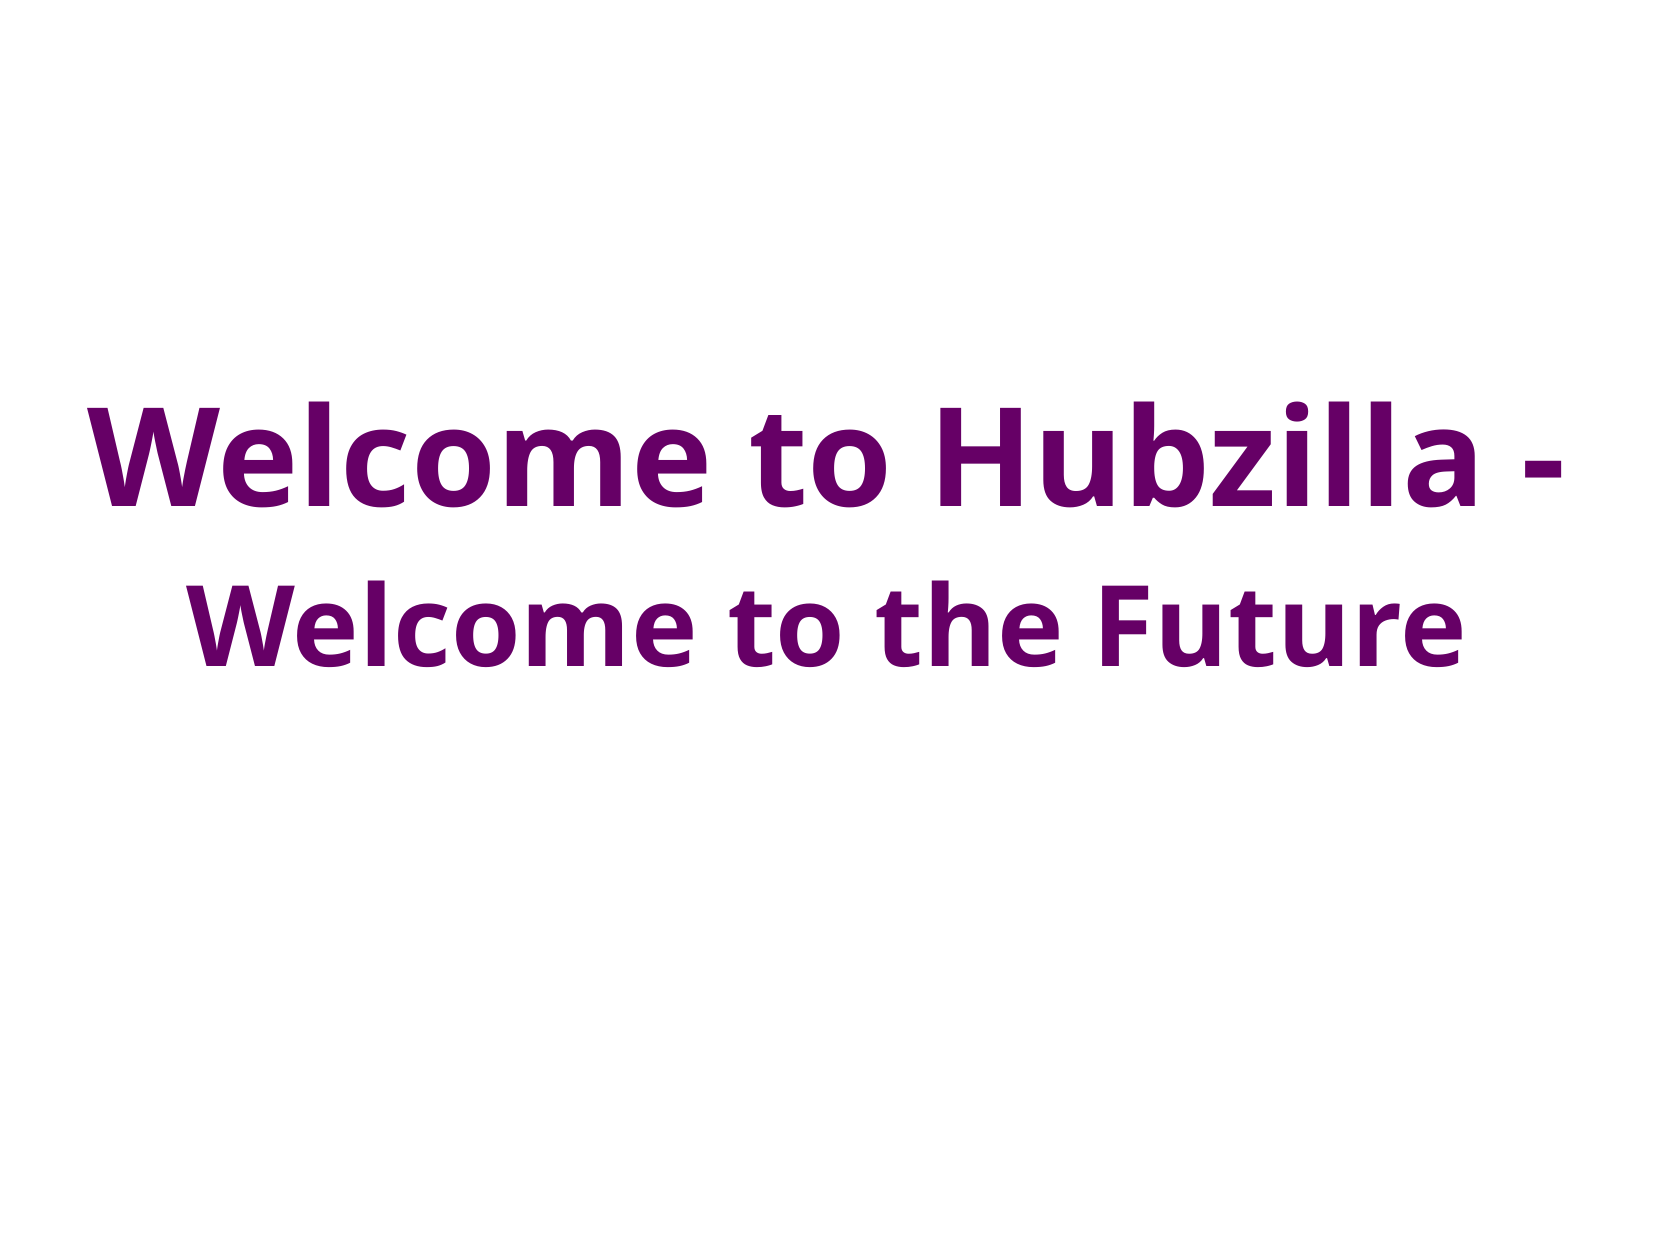

# Welcome to Hubzilla -
Welcome to the Future